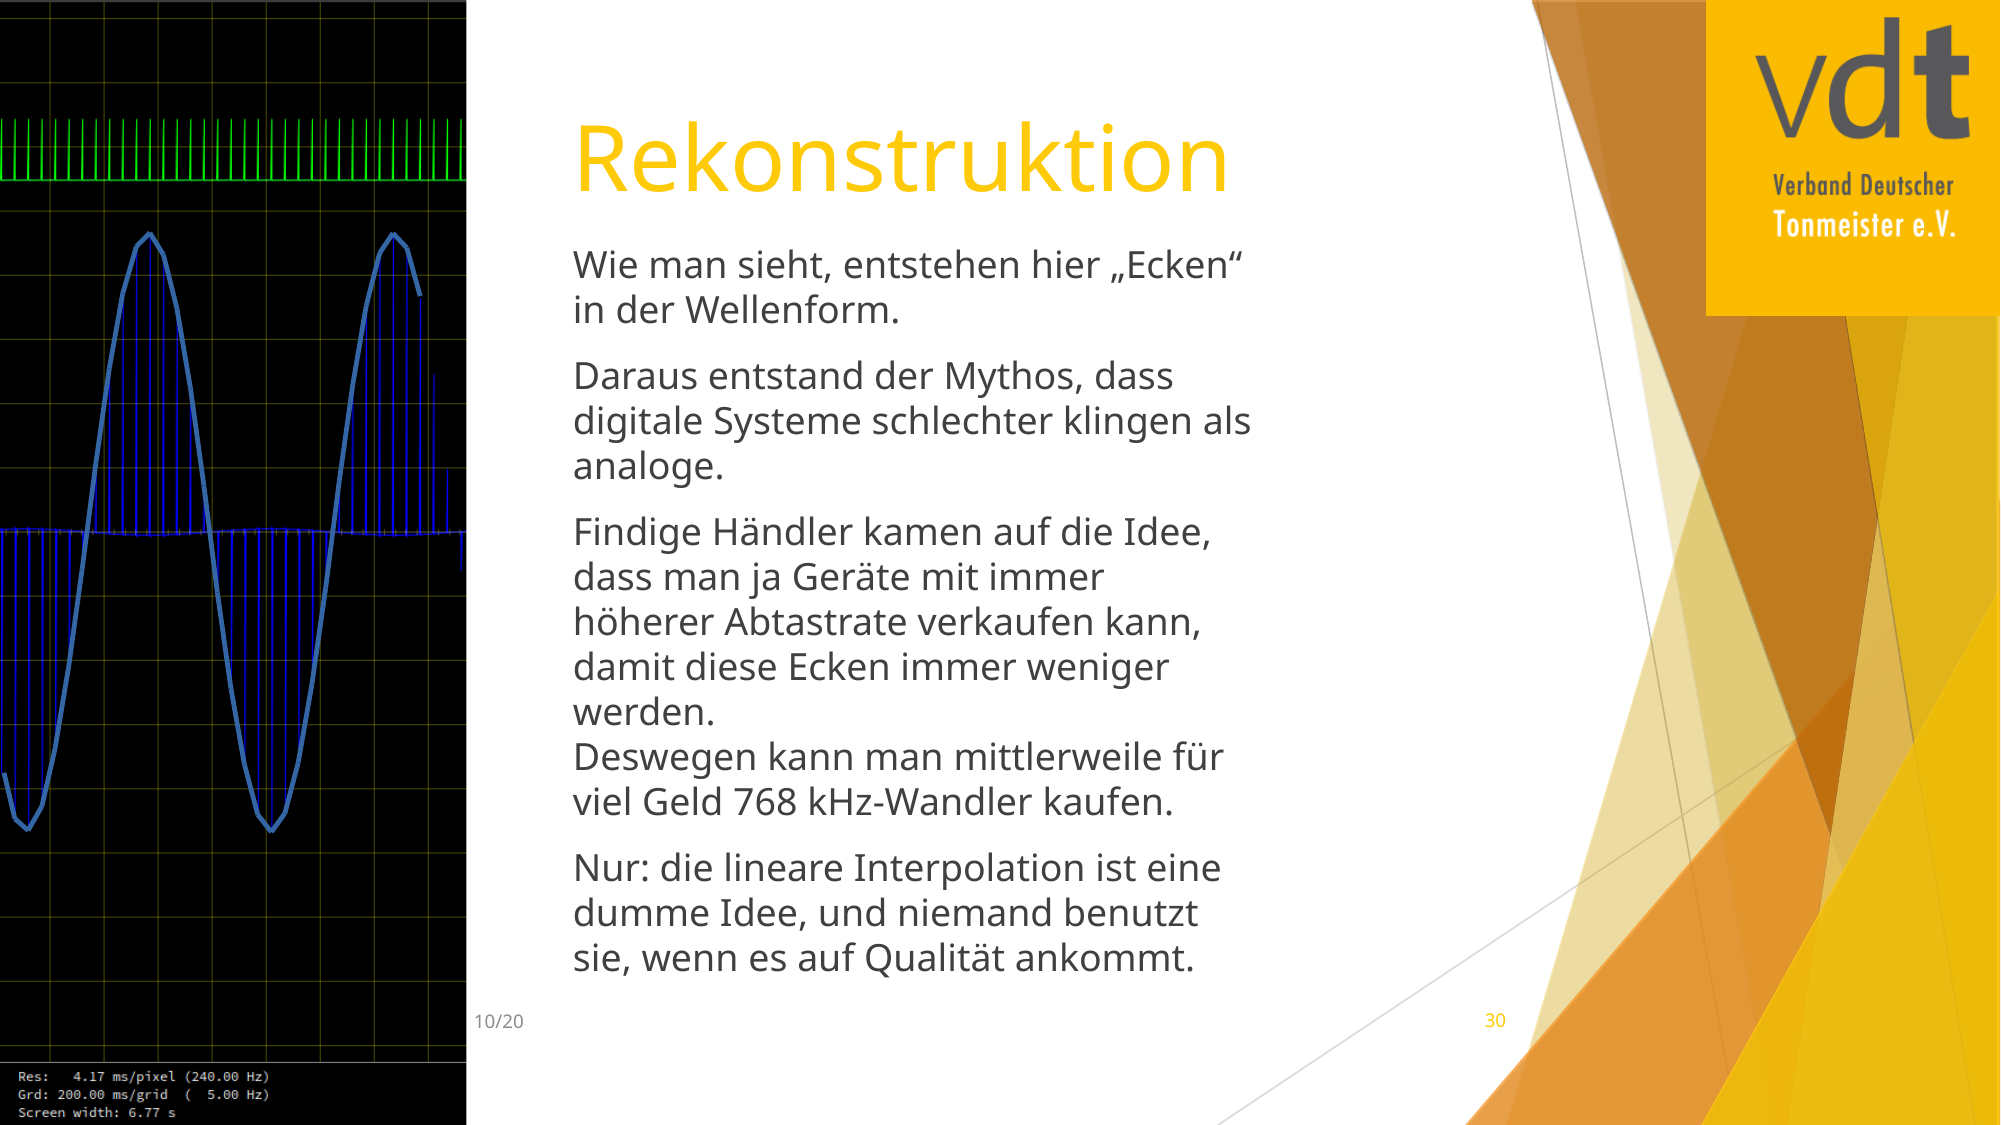

Rekonstruktion
# Wie man sieht, entstehen hier „Ecken“ in der Wellenform.
Daraus entstand der Mythos, dass digitale Systeme schlechter klingen als analoge.
Findige Händler kamen auf die Idee, dass man ja Geräte mit immer höherer Abtastrate verkaufen kann, damit diese Ecken immer weniger werden.
Deswegen kann man mittlerweile für viel Geld 768 kHz-Wandler kaufen.
Nur: die lineare Interpolation ist eine dumme Idee, und niemand benutzt sie, wenn es auf Qualität ankommt.
Jörn Nettingsmeier | Tonmeister, VDT | 10/20